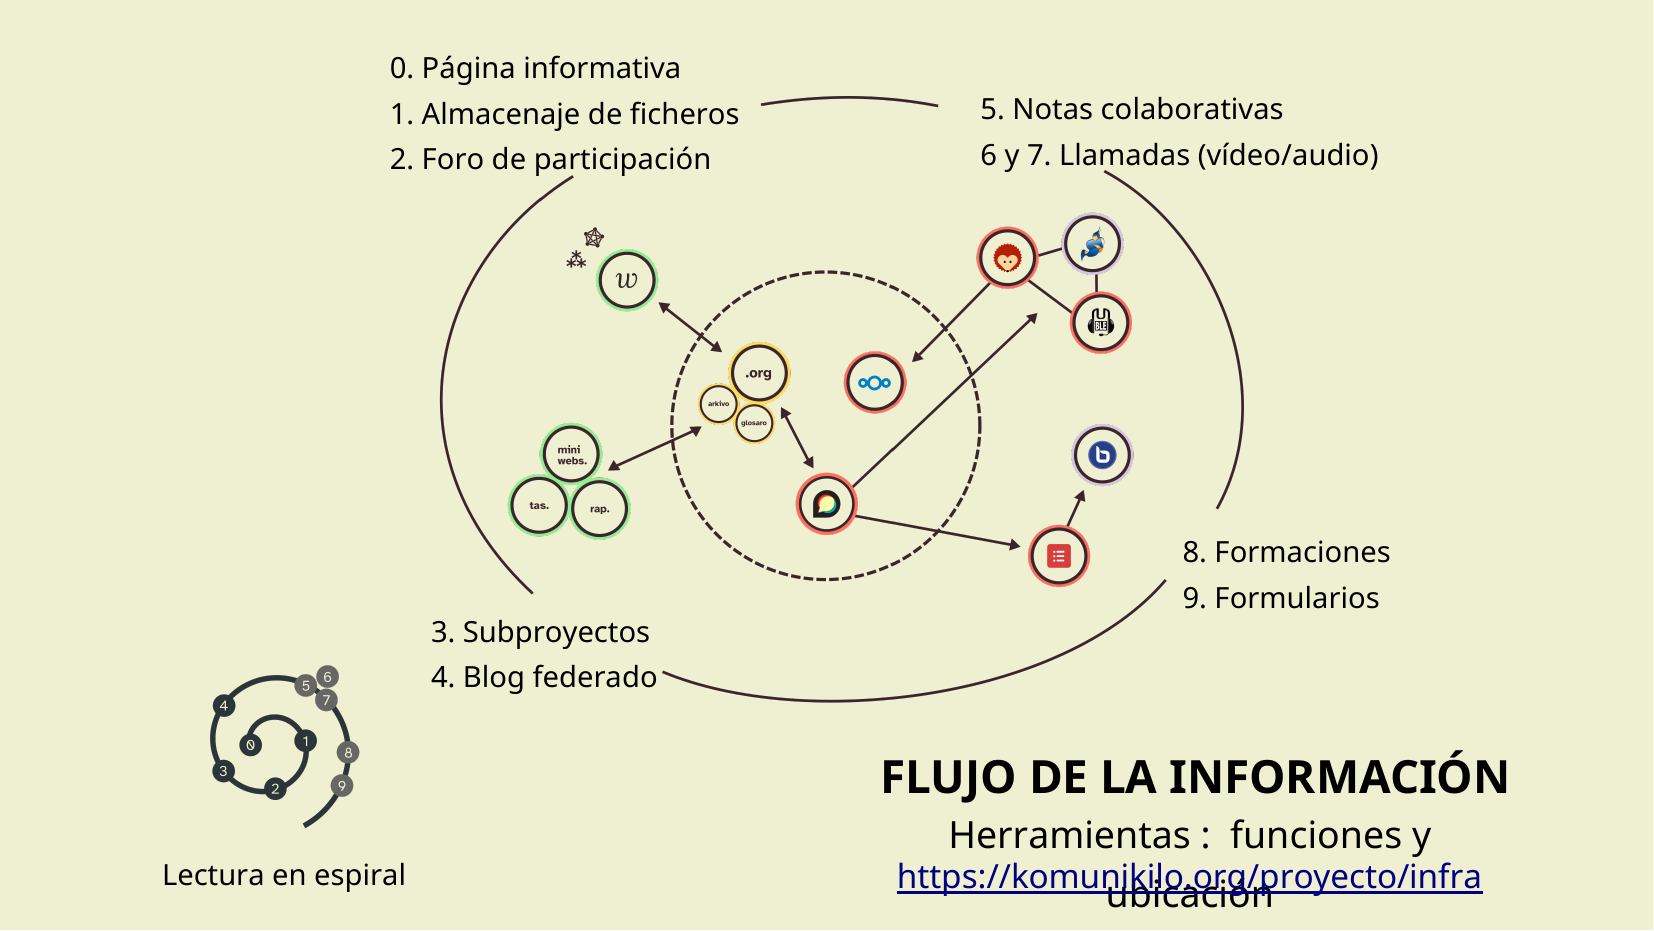

0. Página informativa
1. Almacenaje de ficheros
2. Foro de participación
5. Notas colaborativas
6 y 7. Llamadas (vídeo/audio)
8. Formaciones
9. Formularios
3. Subproyectos
4. Blog federado
# Flujo de la información
Herramientas : funciones y ubicación
https://komunikilo.org/proyecto/infra
Lectura en espiral